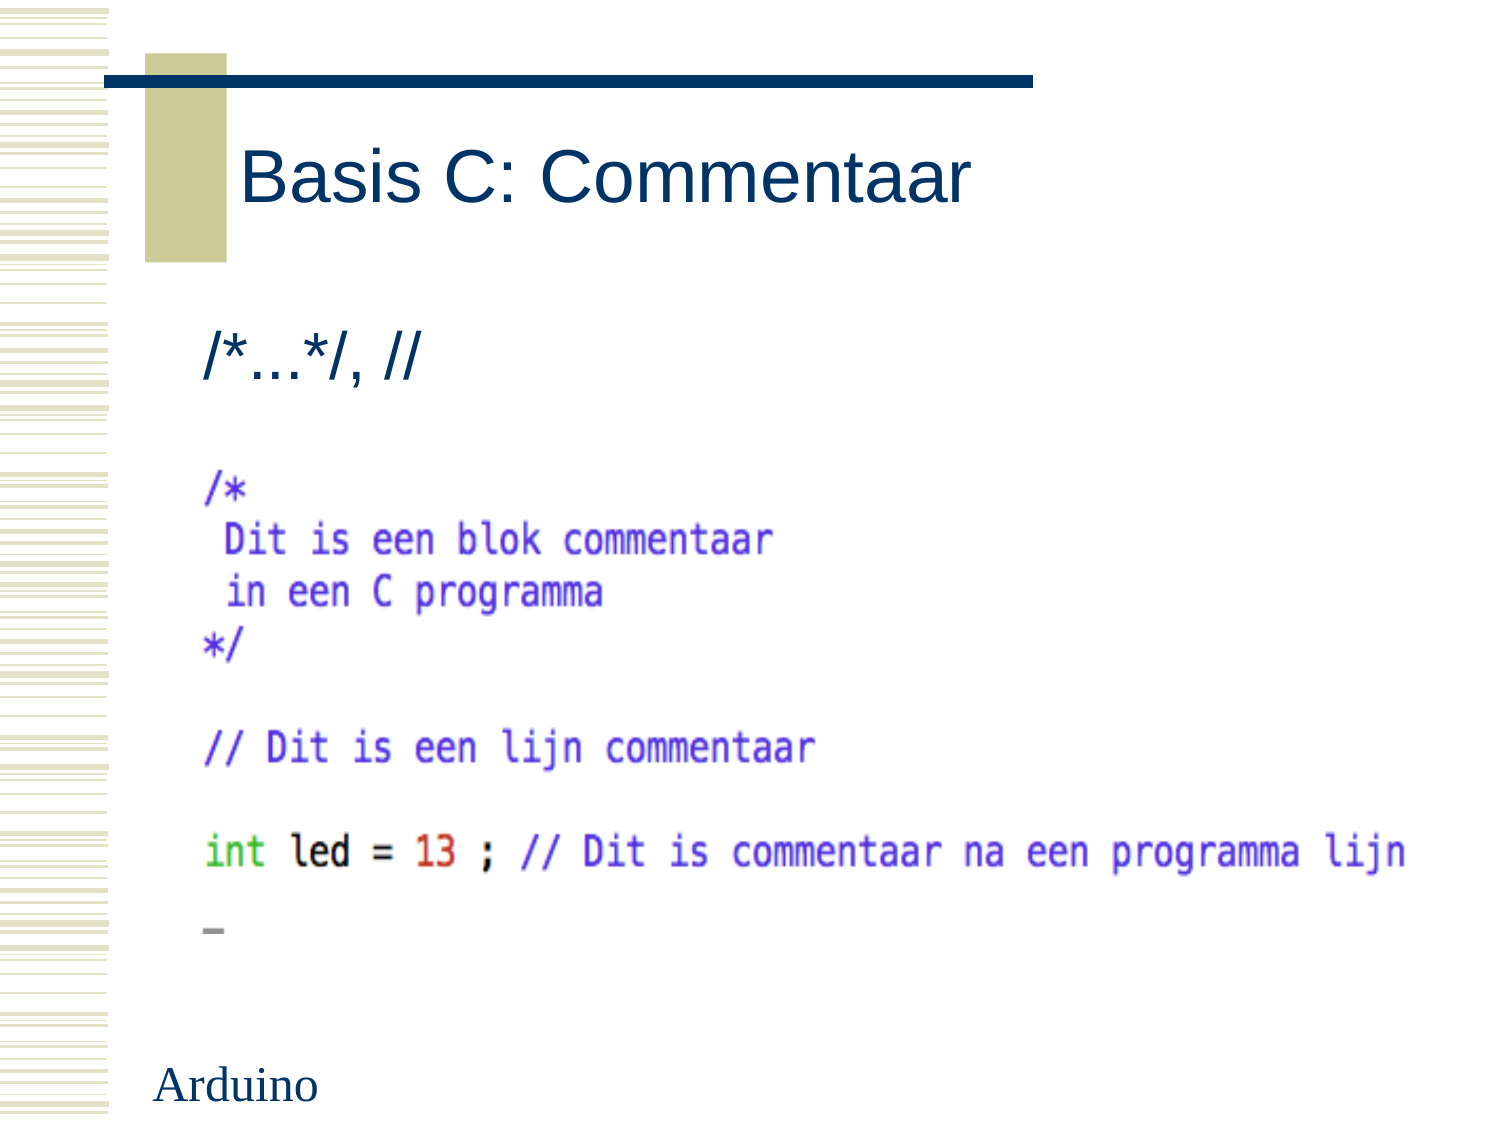

# Basis C: Commentaar
/*...*/, //
Arduino